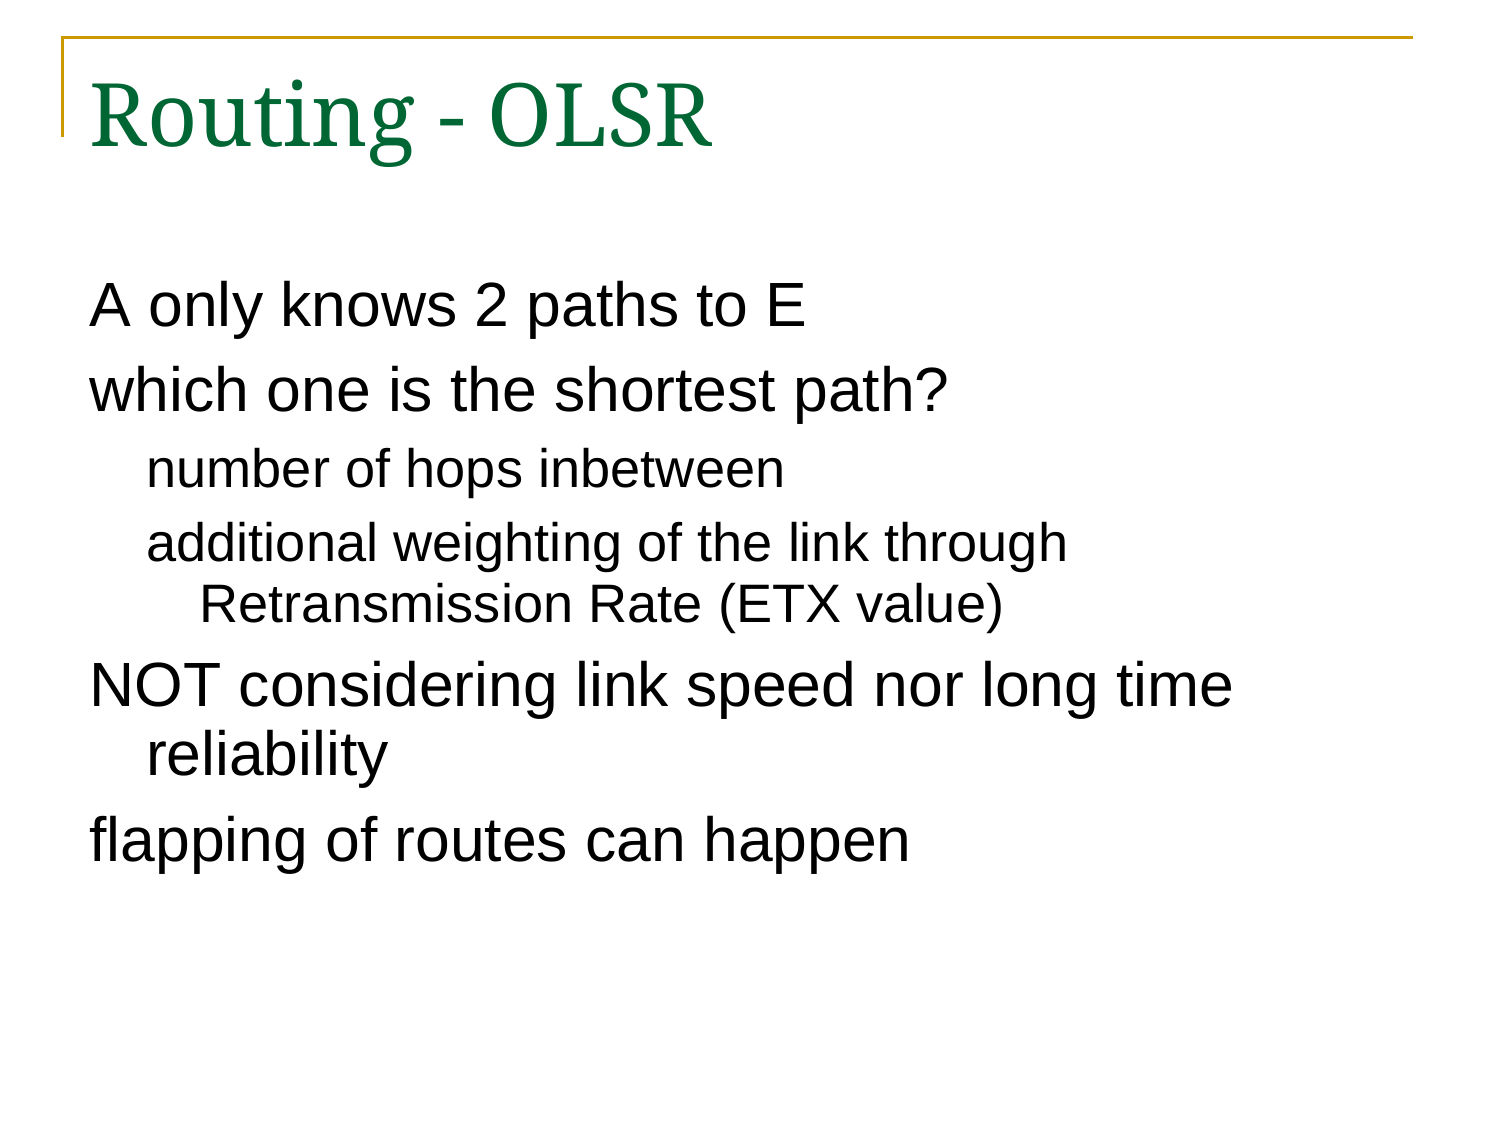

# Routing - OLSR
A only knows 2 paths to E
which one is the shortest path?
number of hops inbetween
additional weighting of the link through Retransmission Rate (ETX value)
NOT considering link speed nor long time reliability
flapping of routes can happen